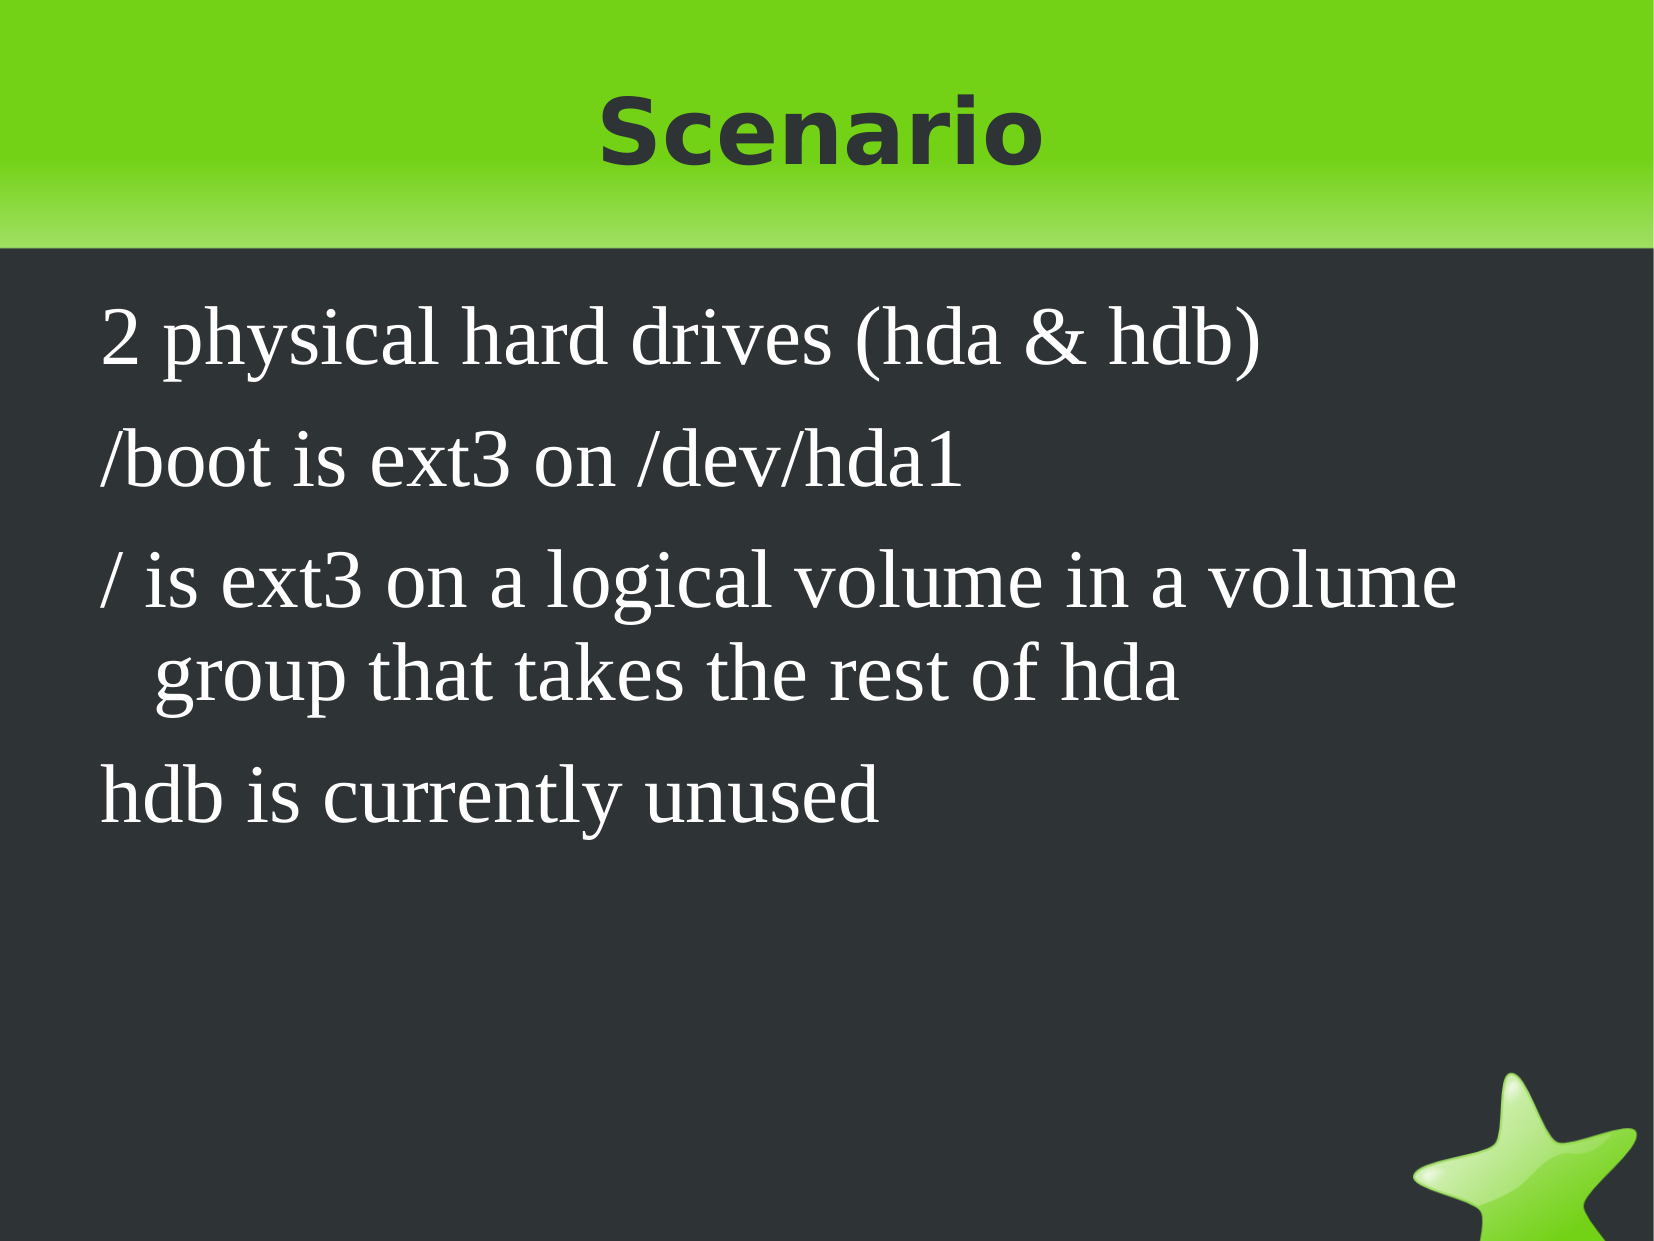

# Scenario
2 physical hard drives (hda & hdb)
/boot is ext3 on /dev/hda1
/ is ext3 on a logical volume in a volume group that takes the rest of hda
hdb is currently unused